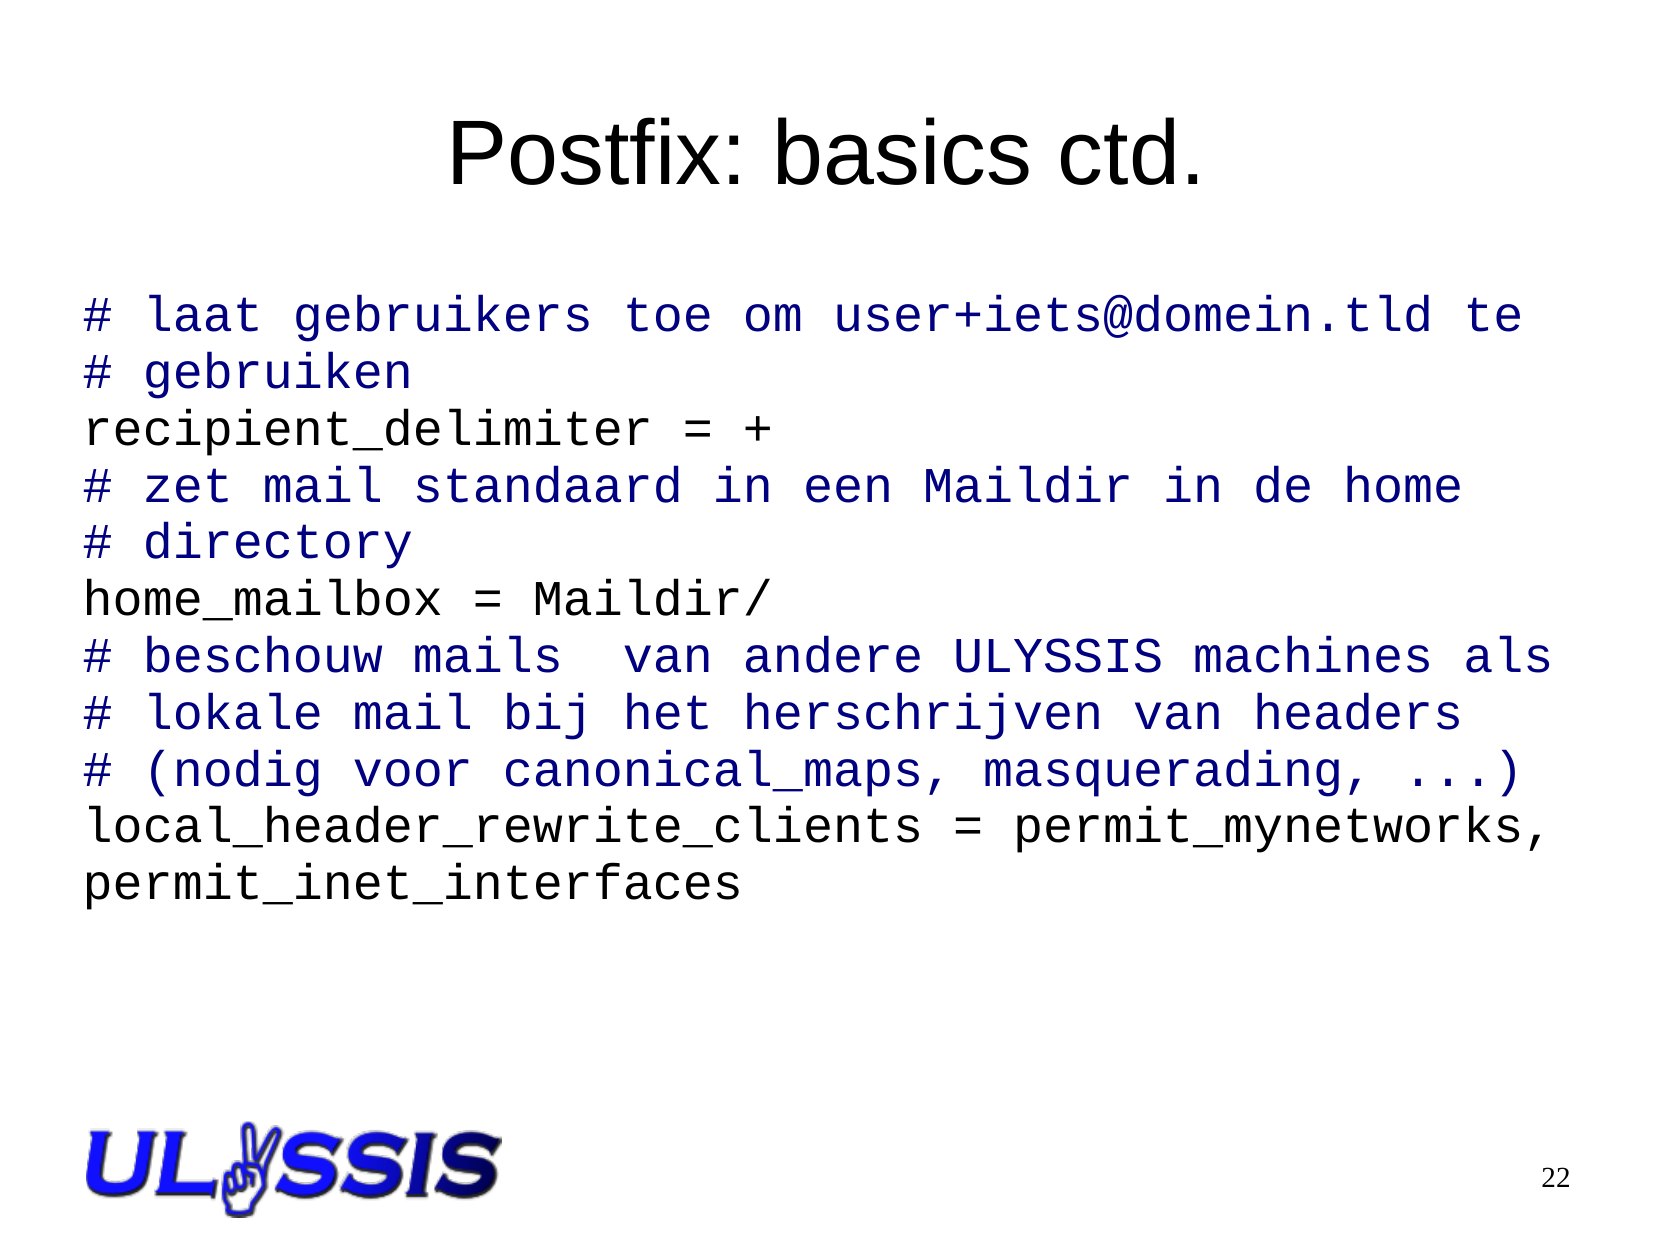

# Postfix: basics ctd.
# laat gebruikers toe om user+iets@domein.tld te
# gebruiken
recipient_delimiter = +
# zet mail standaard in een Maildir in de home
# directory
home_mailbox = Maildir/
# beschouw mails van andere ULYSSIS machines als
# lokale mail bij het herschrijven van headers
# (nodig voor canonical_maps, masquerading, ...)
local_header_rewrite_clients = permit_mynetworks, permit_inet_interfaces
22